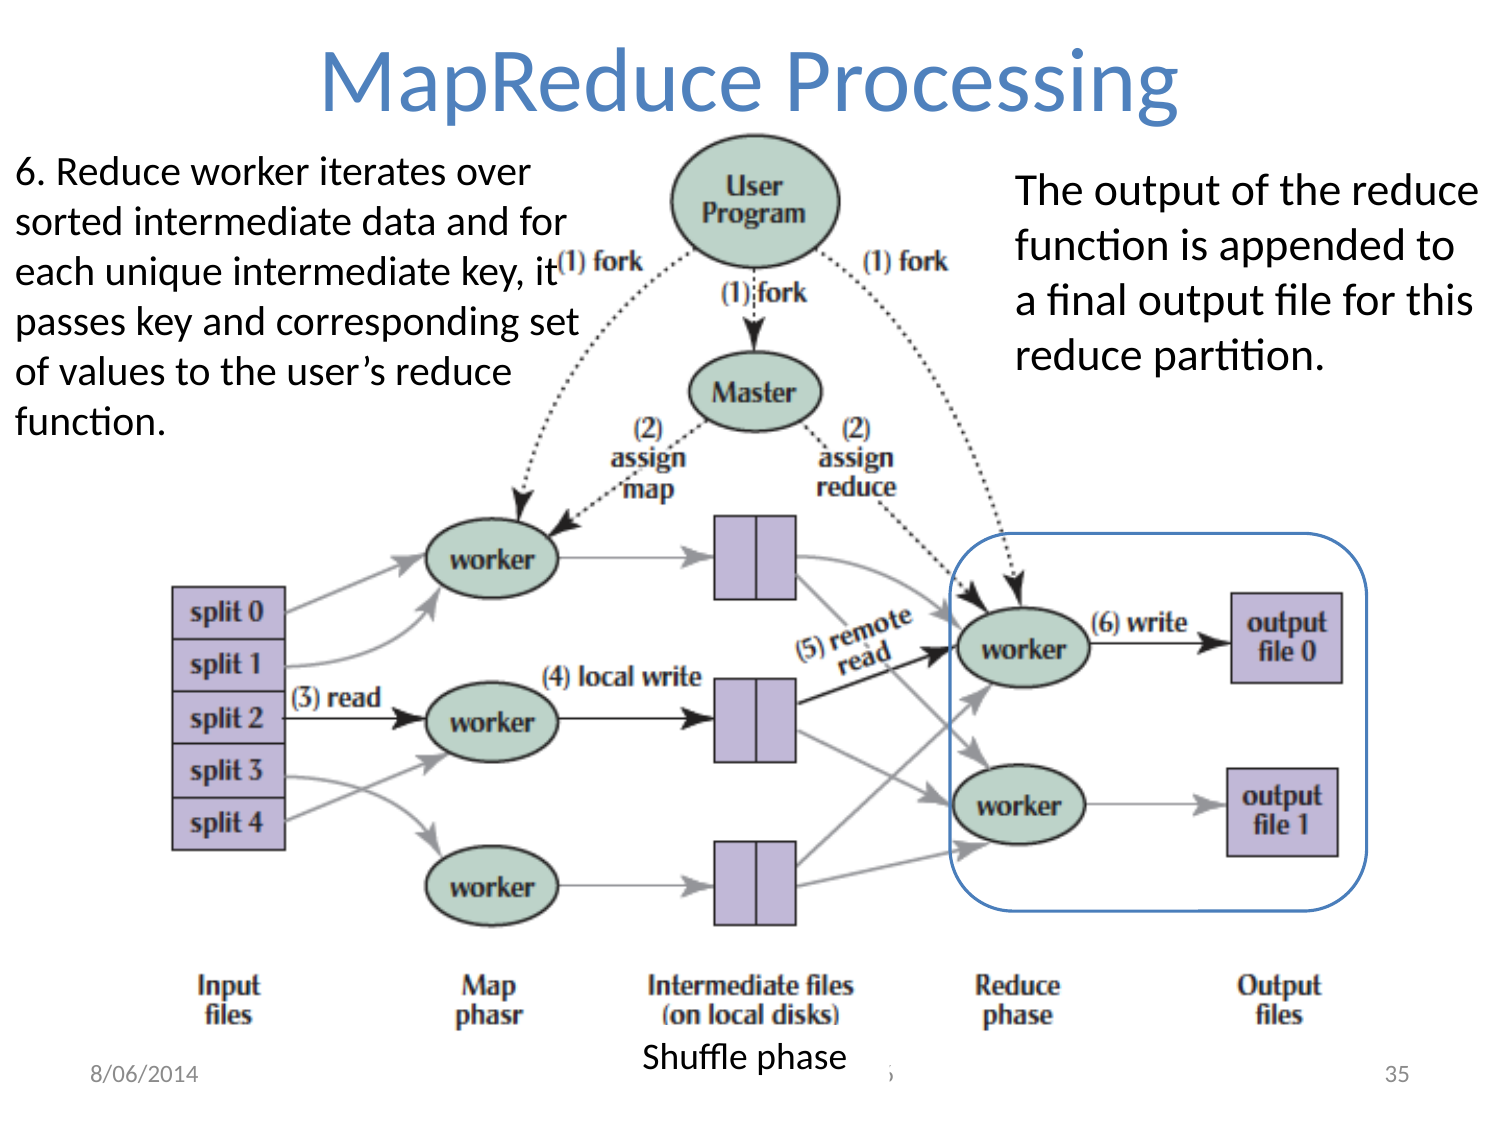

# MapReduce Processing
6. Reduce worker iterates over sorted intermediate data and for each unique intermediate key, it passes key and corresponding set of values to the user’s reduce function.
The output of the reduce function is appended to a final output file for this reduce partition.
Shuffle phase
8/06/2014
Summer 2014 -- Lecture #26